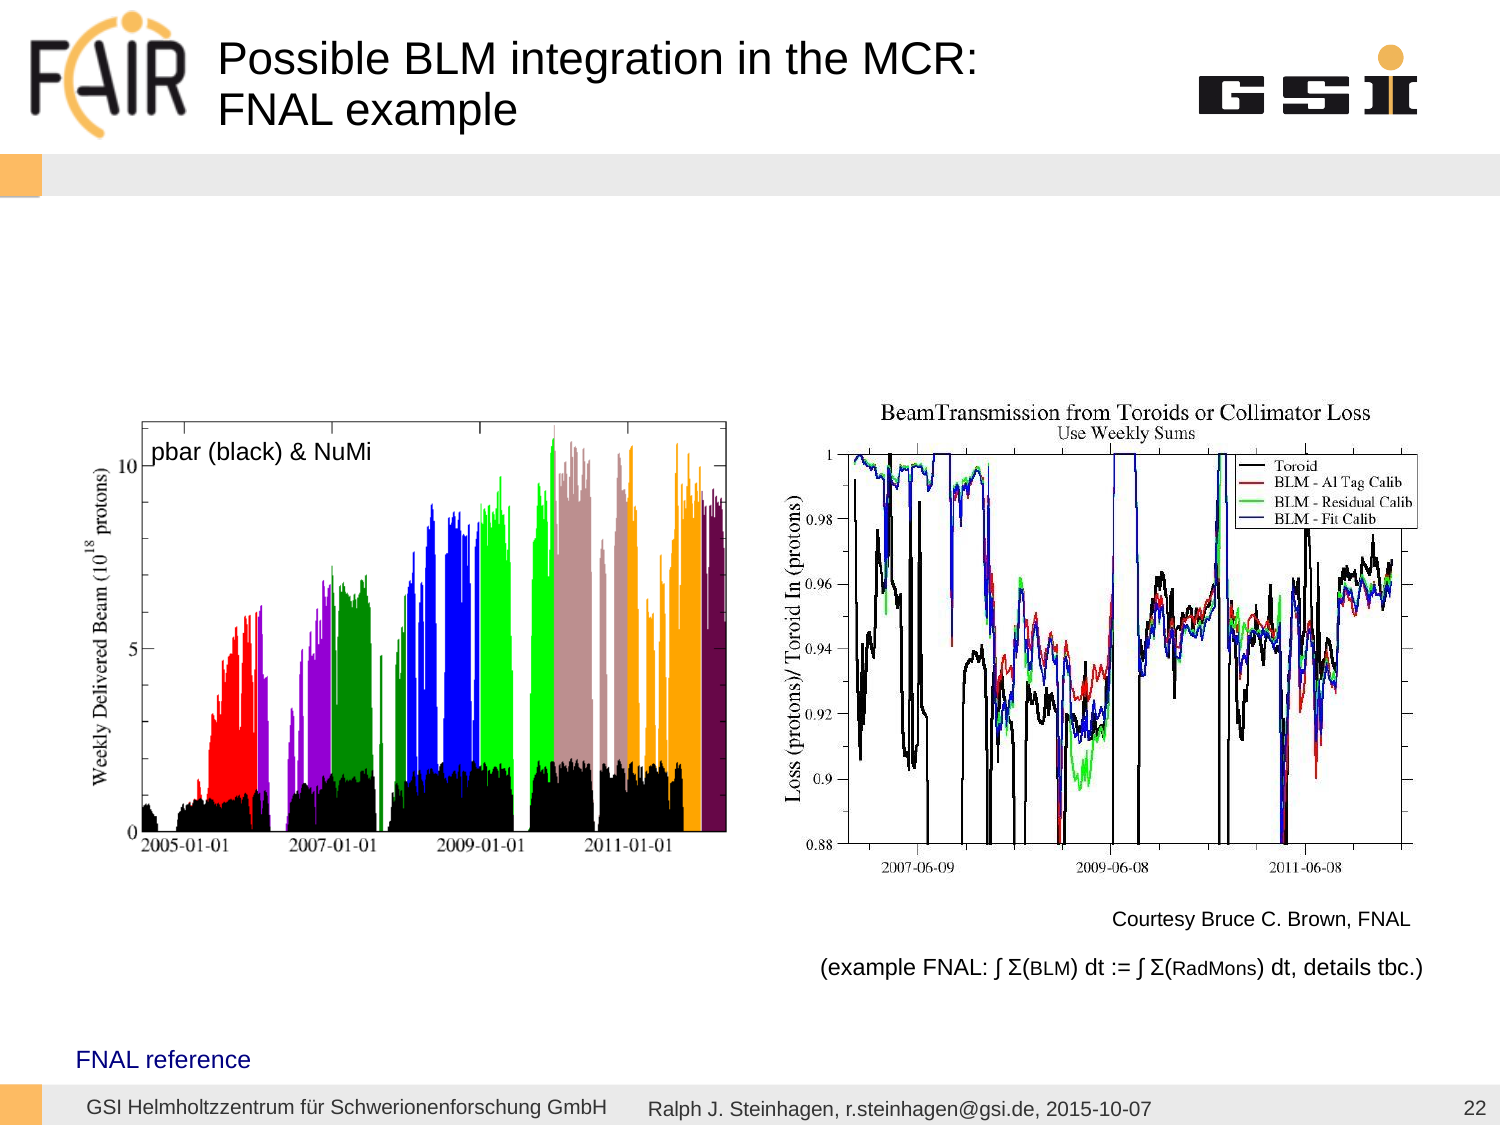

# Possible BLM integration in the MCR: FNAL example
pbar (black) & NuMi
Courtesy Bruce C. Brown, FNAL
(example FNAL: ∫ Σ(BLM) dt := ∫ Σ(RadMons) dt, details tbc.)
FNAL reference